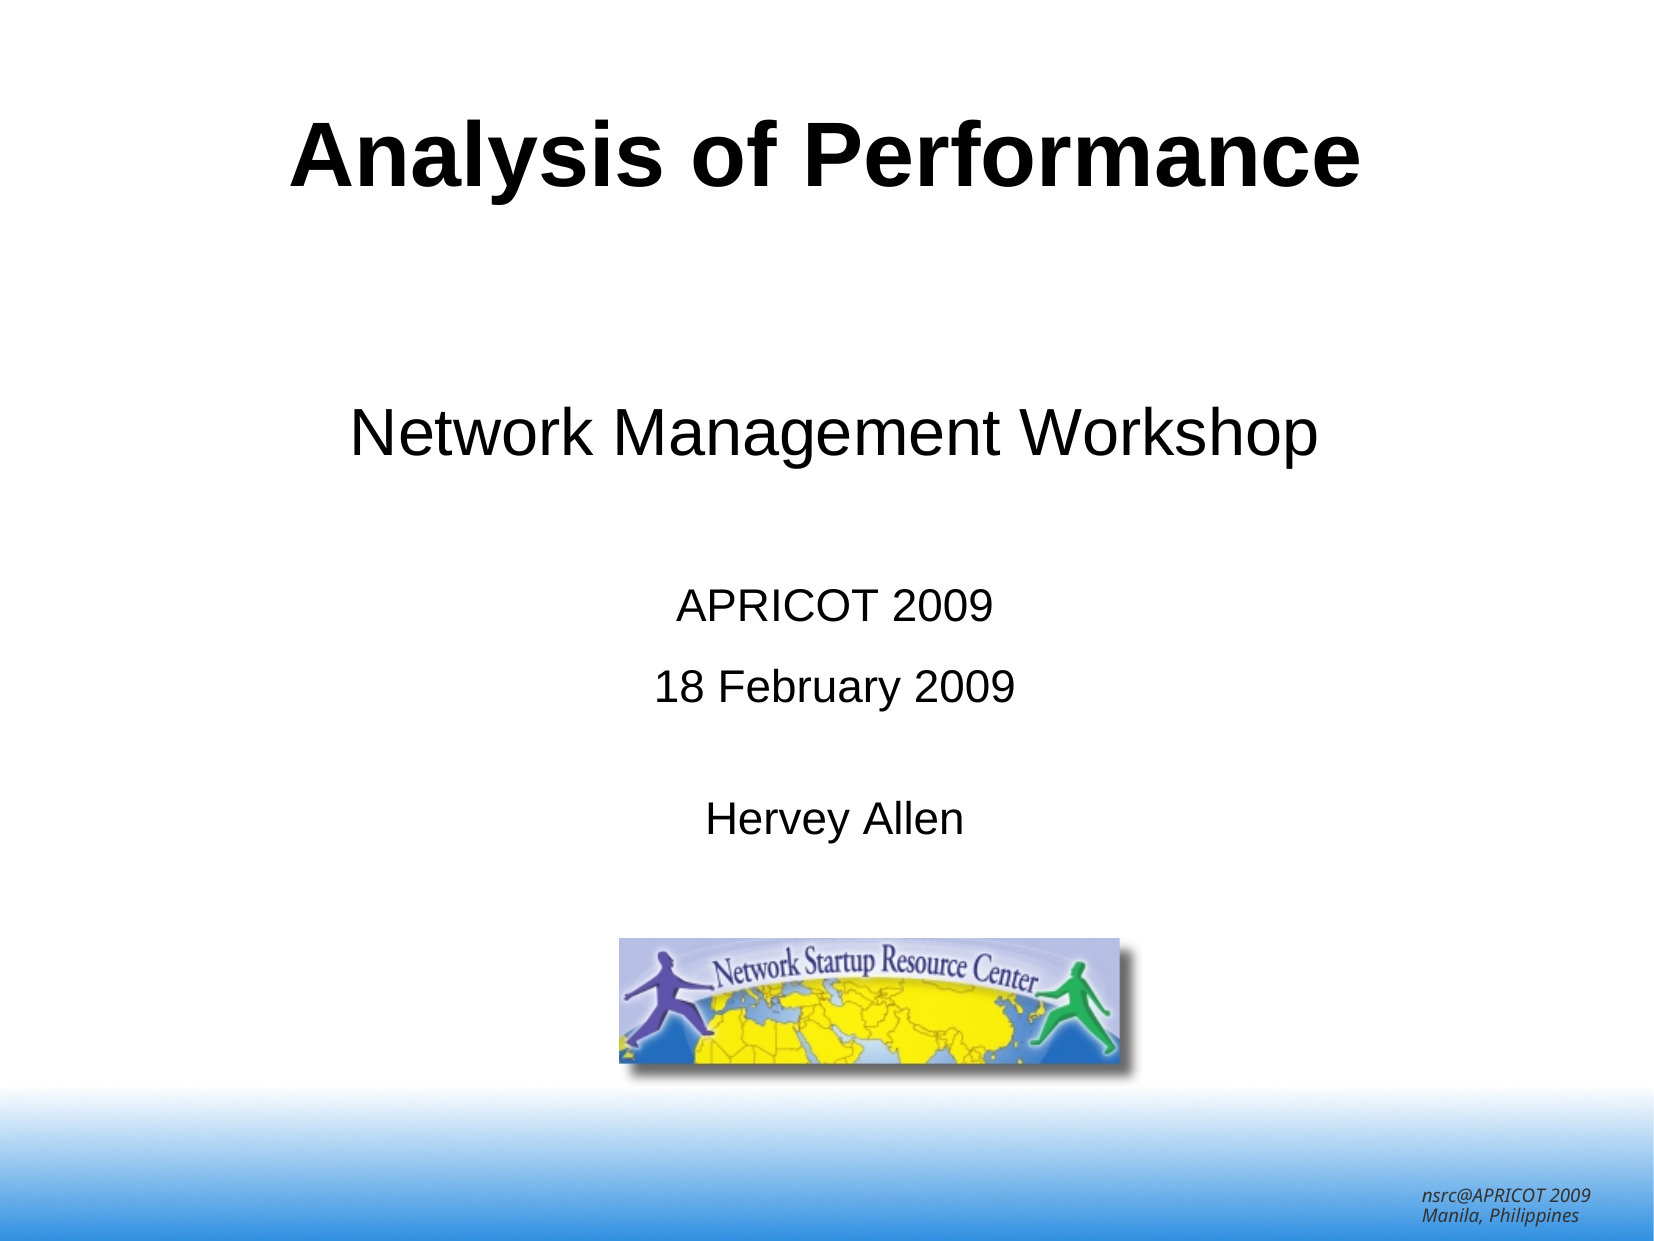

# Analysis of Performance
Network Management Workshop
APRICOT 2009
18 February 2009
Hervey Allen